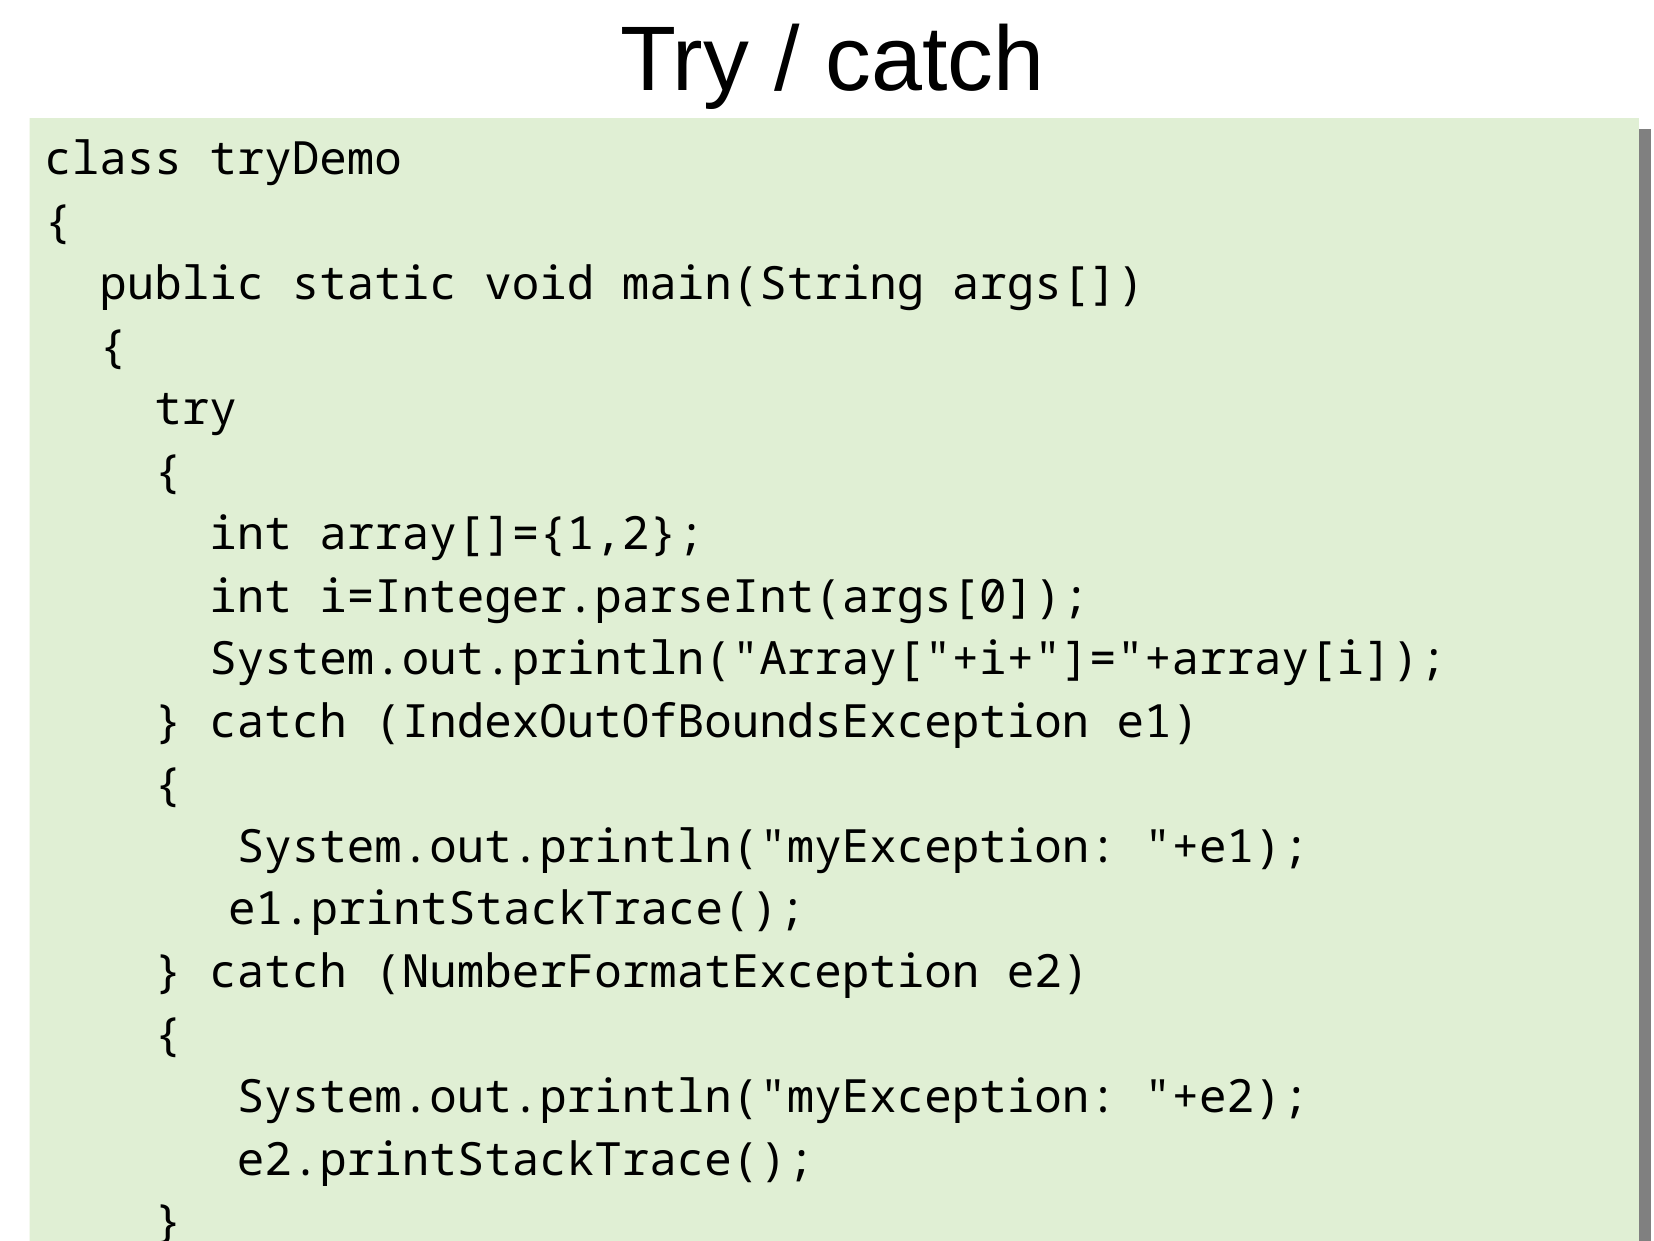

# Try / catch
class tryDemo
{
 public static void main(String args[])
 {
 try
 {
 int array[]={1,2};
 int i=Integer.parseInt(args[0]);
 System.out.println("Array["+i+"]="+array[i]);
 } catch (IndexOutOfBoundsException e1)
 {
 System.out.println("myException: "+e1);
	 e1.printStackTrace();
 } catch (NumberFormatException e2)
 {
 System.out.println("myException: "+e2);
 e2.printStackTrace();
 }
 }
}
26